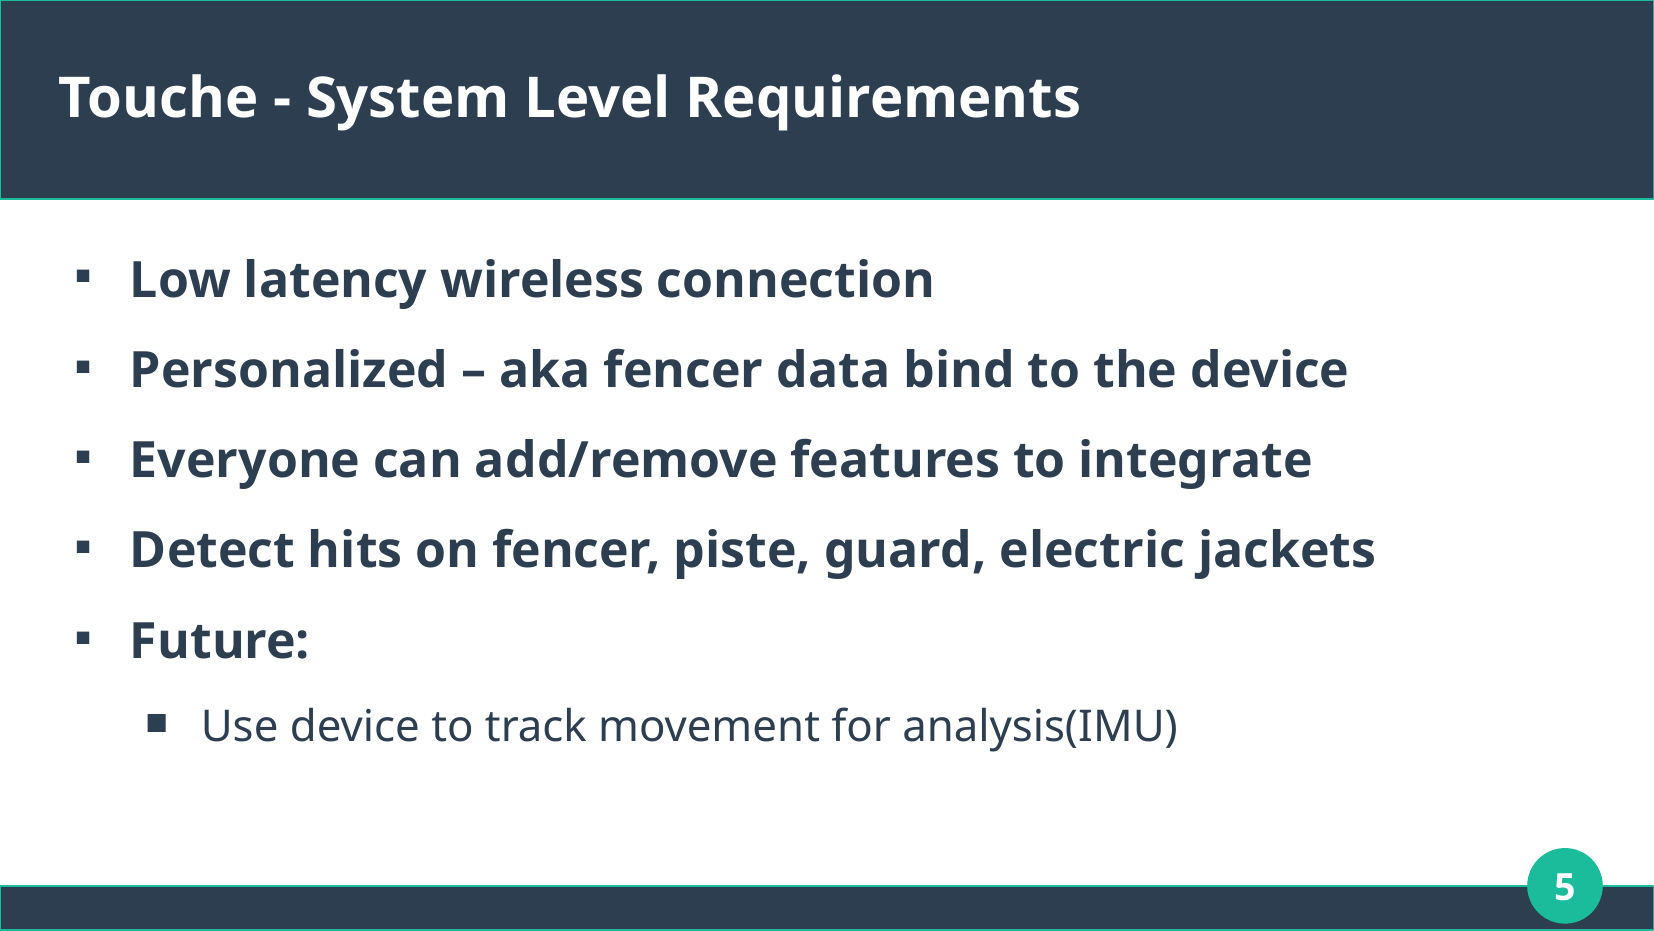

# Touche - System Level Requirements
Low latency wireless connection
Personalized – aka fencer data bind to the device
Everyone can add/remove features to integrate
Detect hits on fencer, piste, guard, electric jackets
Future:
Use device to track movement for analysis(IMU)
5